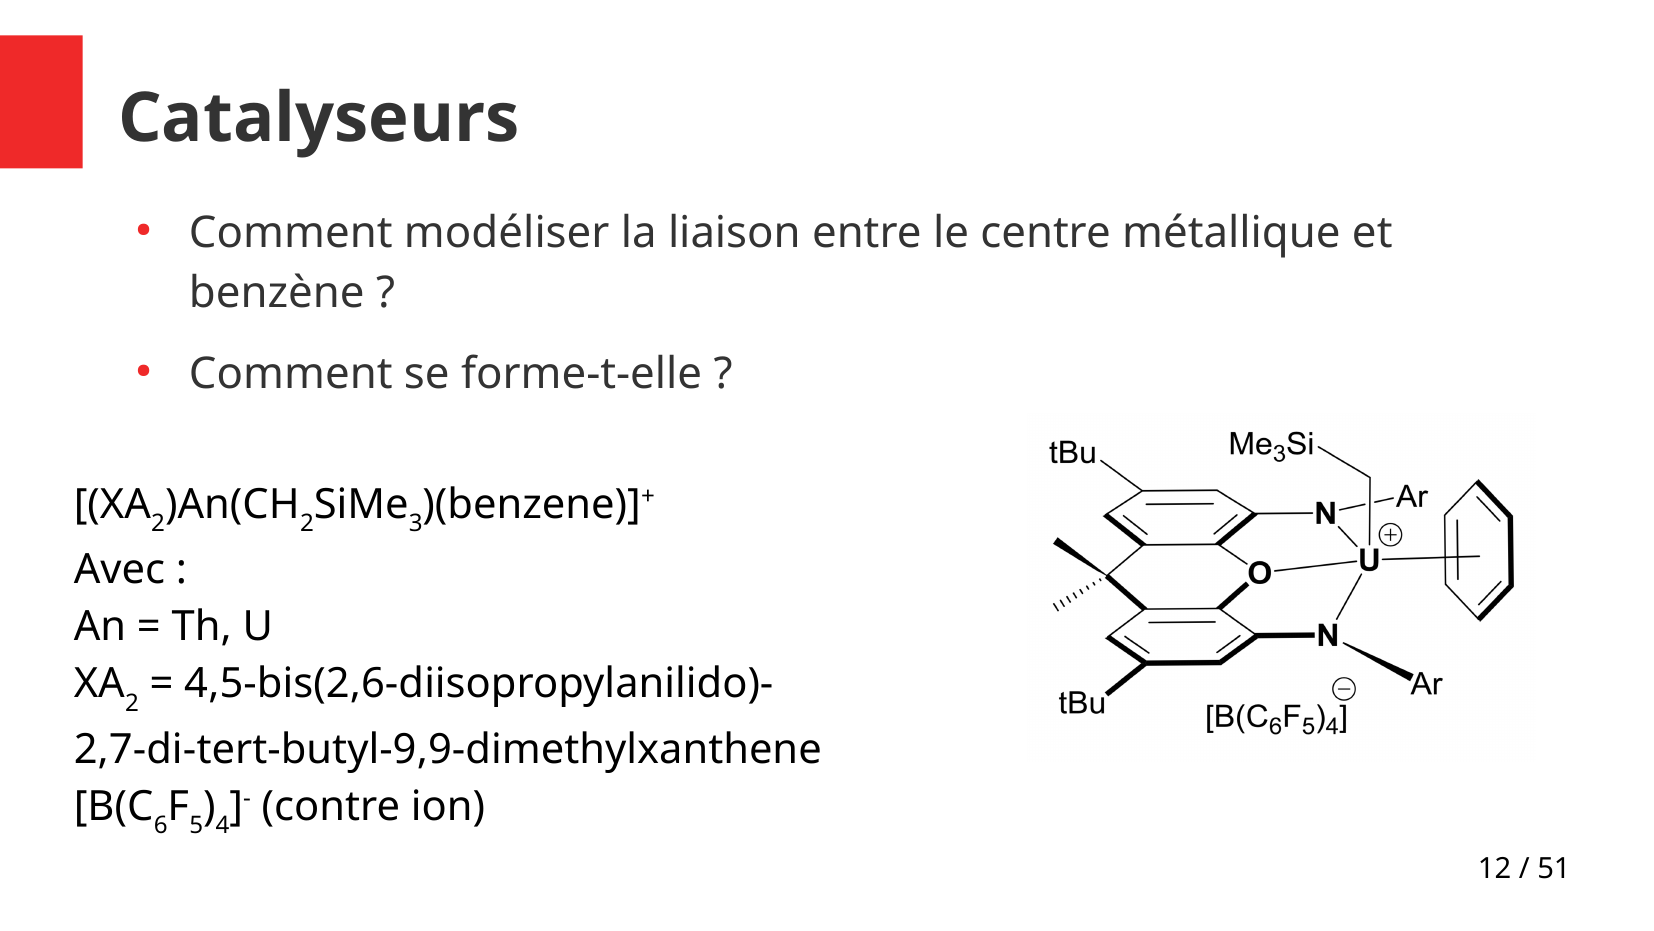

# Catalyseurs
Comment modéliser la liaison entre le centre métallique et benzène ?
Comment se forme-t-elle ?
[(XA2)An(CH2SiMe3)(benzene)]+
Avec :
An = Th, U
XA2 = 4,5-bis(2,6-diisopropylanilido)-
2,7-di-tert-butyl-9,9-dimethylxanthene
[B(C6F5)4]- (contre ion)
12